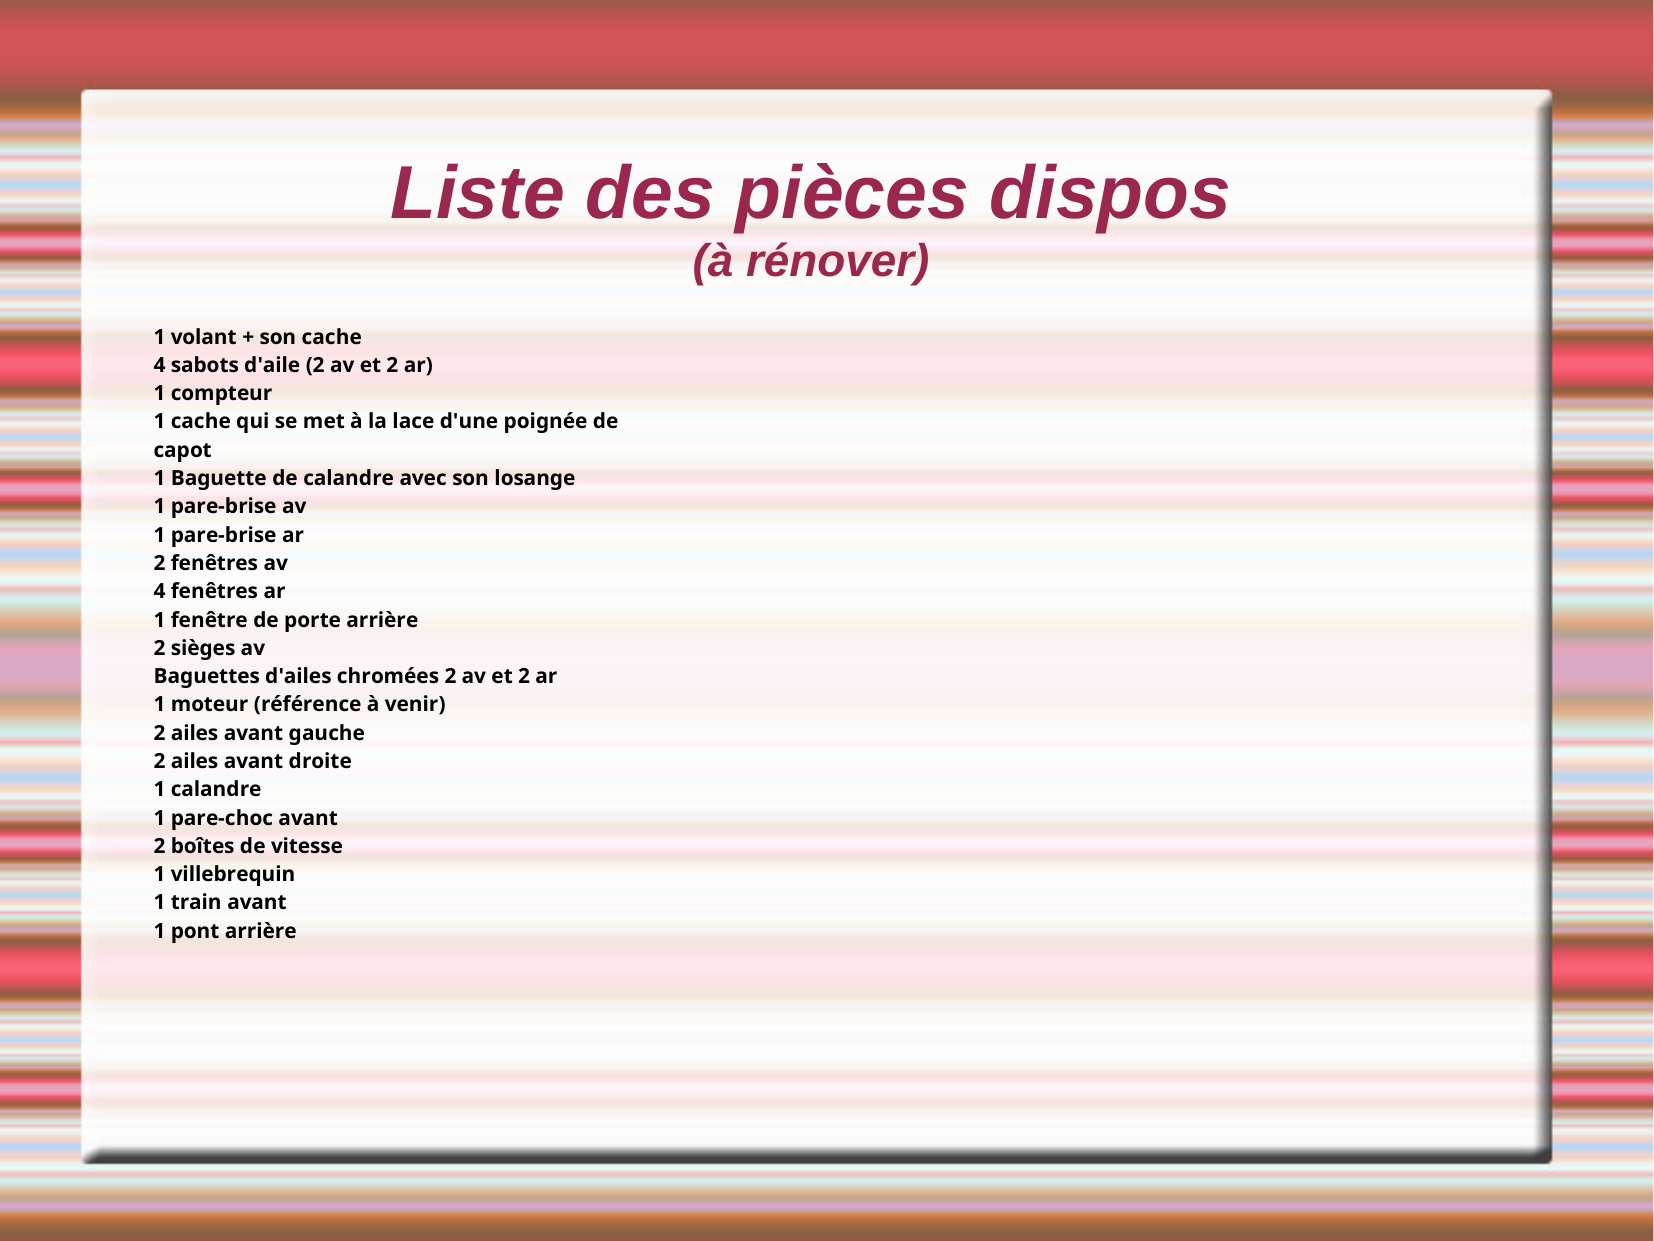

# Liste des pièces dispos (à rénover)
1 volant + son cache
4 sabots d'aile (2 av et 2 ar)
1 compteur
1 cache qui se met à la lace d'une poignée de capot
1 Baguette de calandre avec son losange
1 pare-brise av
1 pare-brise ar
2 fenêtres av
4 fenêtres ar
1 fenêtre de porte arrière
2 sièges av
Baguettes d'ailes chromées 2 av et 2 ar
1 moteur (référence à venir)
2 ailes avant gauche
2 ailes avant droite
1 calandre
1 pare-choc avant
2 boîtes de vitesse
1 villebrequin
1 train avant
1 pont arrière